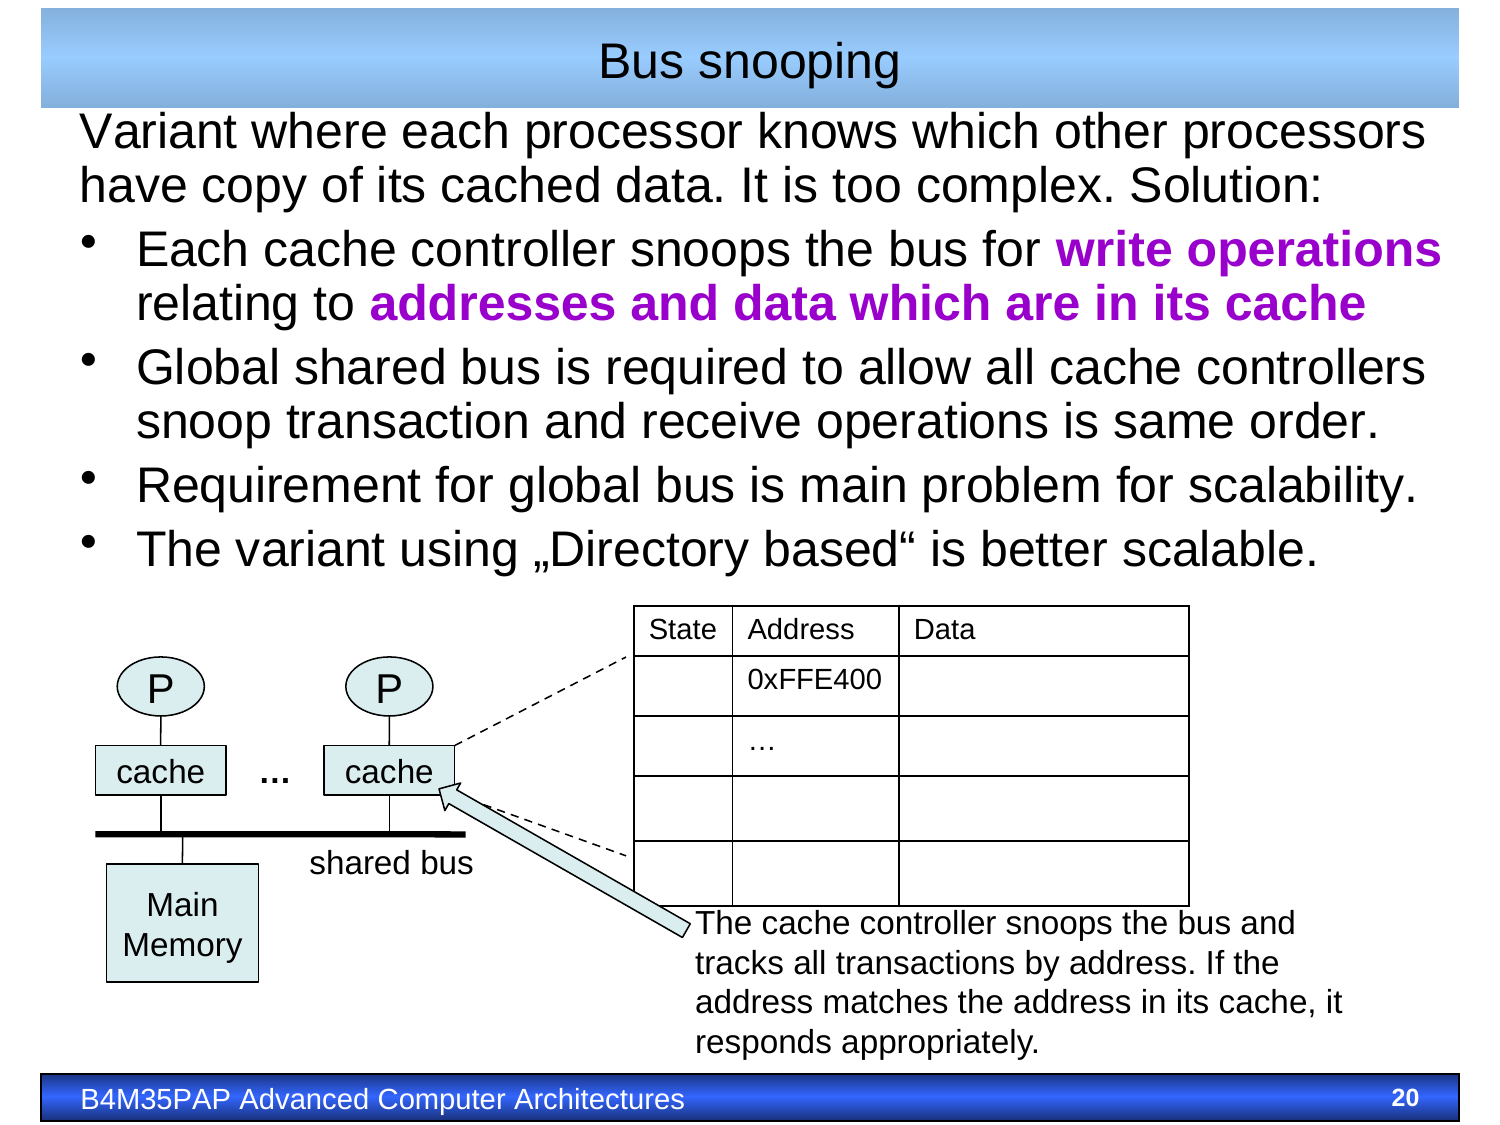

Bus snooping
# Variant where each processor knows which other processors have copy of its cached data. It is too complex. Solution:
Each cache controller snoops the bus for write operations relating to addresses and data which are in its cache
Global shared bus is required to allow all cache controllers snoop transaction and receive operations is same order.
Requirement for global bus is main problem for scalability.
The variant using „Directory based“ is better scalable.
| State | Address | Data |
| --- | --- | --- |
| | 0xFFE400 | |
| | … | |
| | | |
| | | |
P
P
cache
…
cache
Main Memory
shared bus
The cache controller snoops the bus and tracks all transactions by address. If the address matches the address in its cache, it responds appropriately.